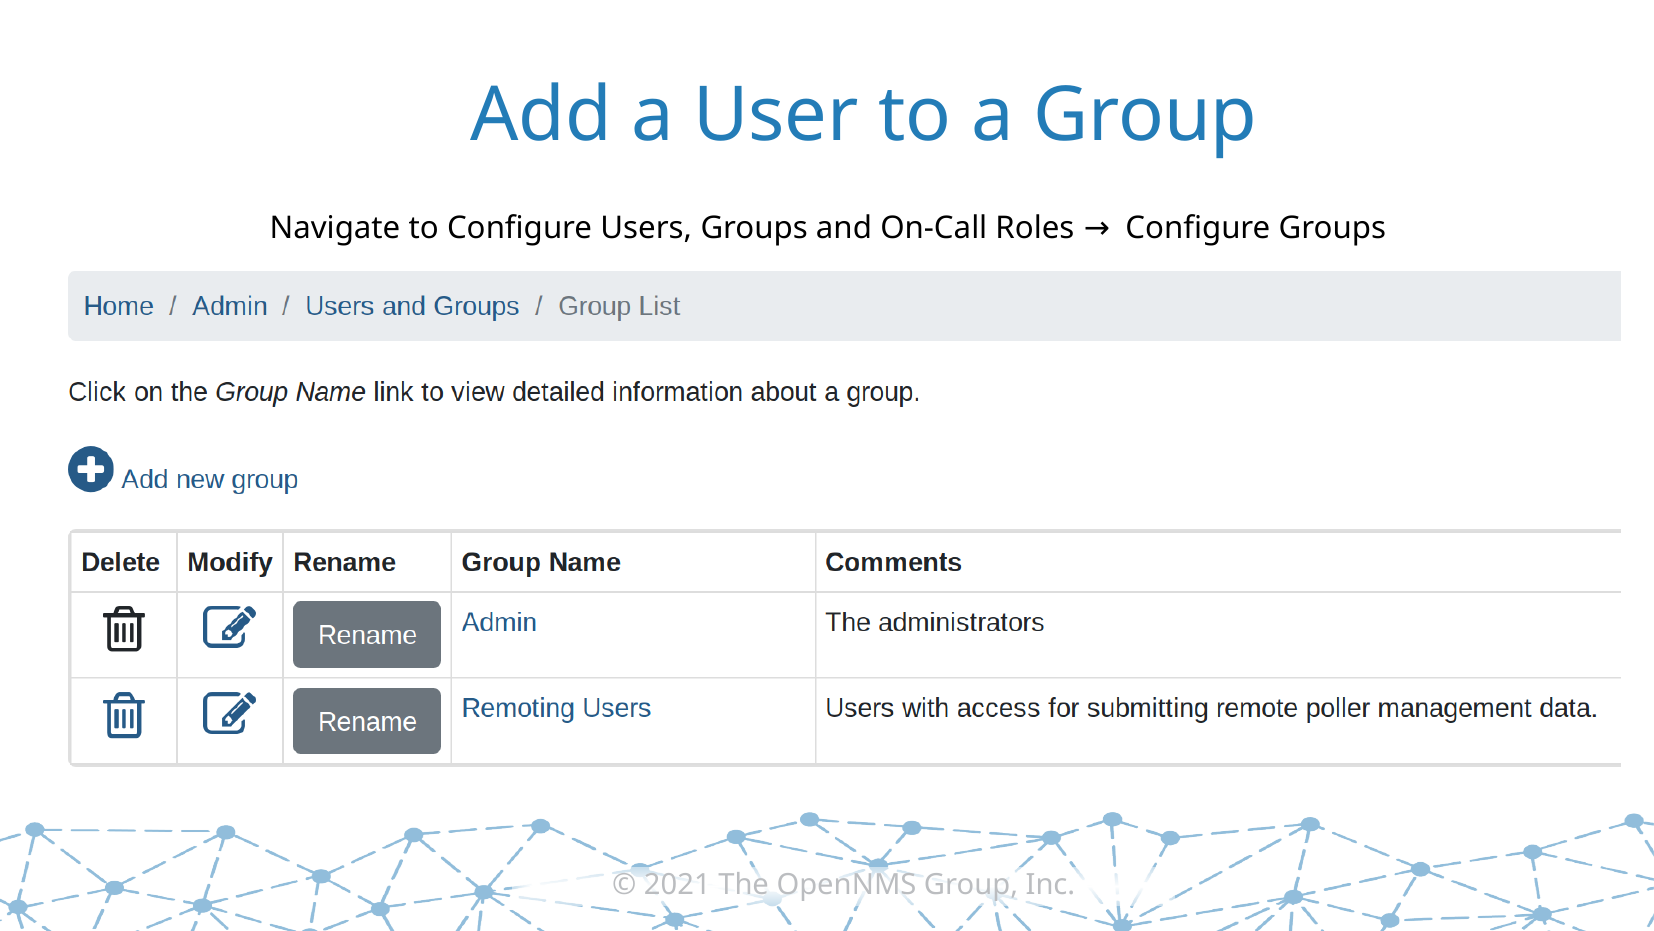

# Add a User to a Group
Navigate to Configure Users, Groups and On-Call Roles → Configure Groups